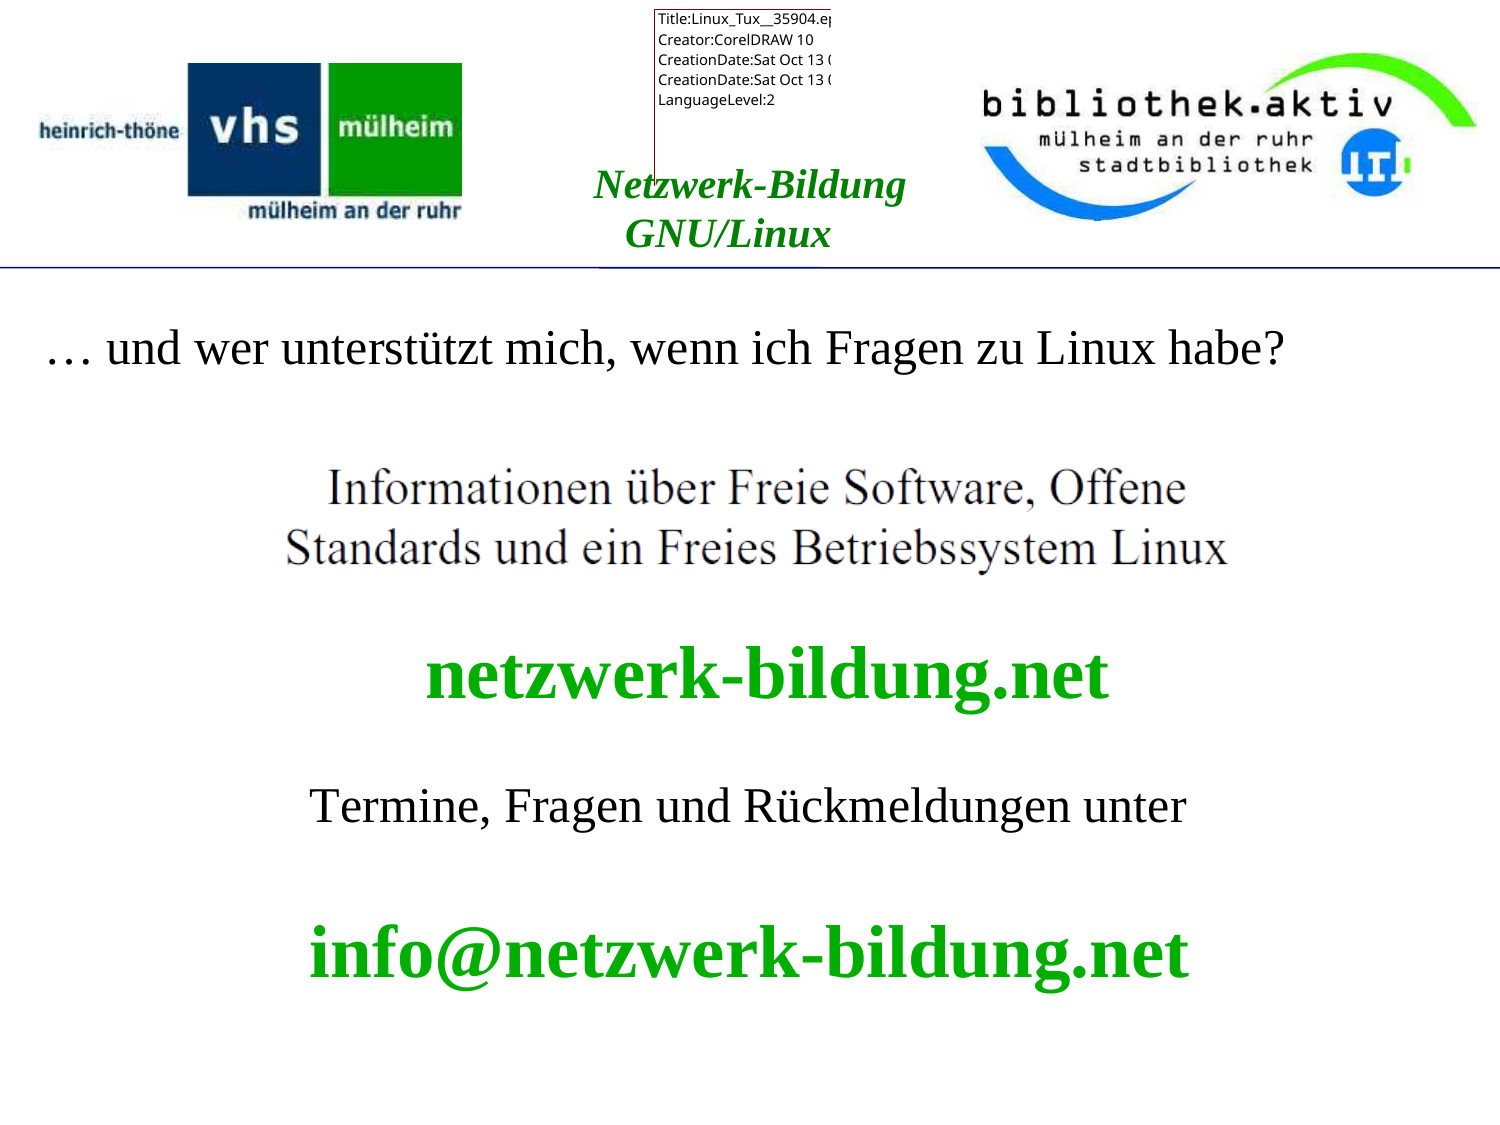

Netzwerk-Bildung
 GNU/Linux
… und wer unterstützt mich, wenn ich Fragen zu Linux habe?
netzwerk-bildung.net
Termine, Fragen und Rückmeldungen unter
info@netzwerk-bildung.net